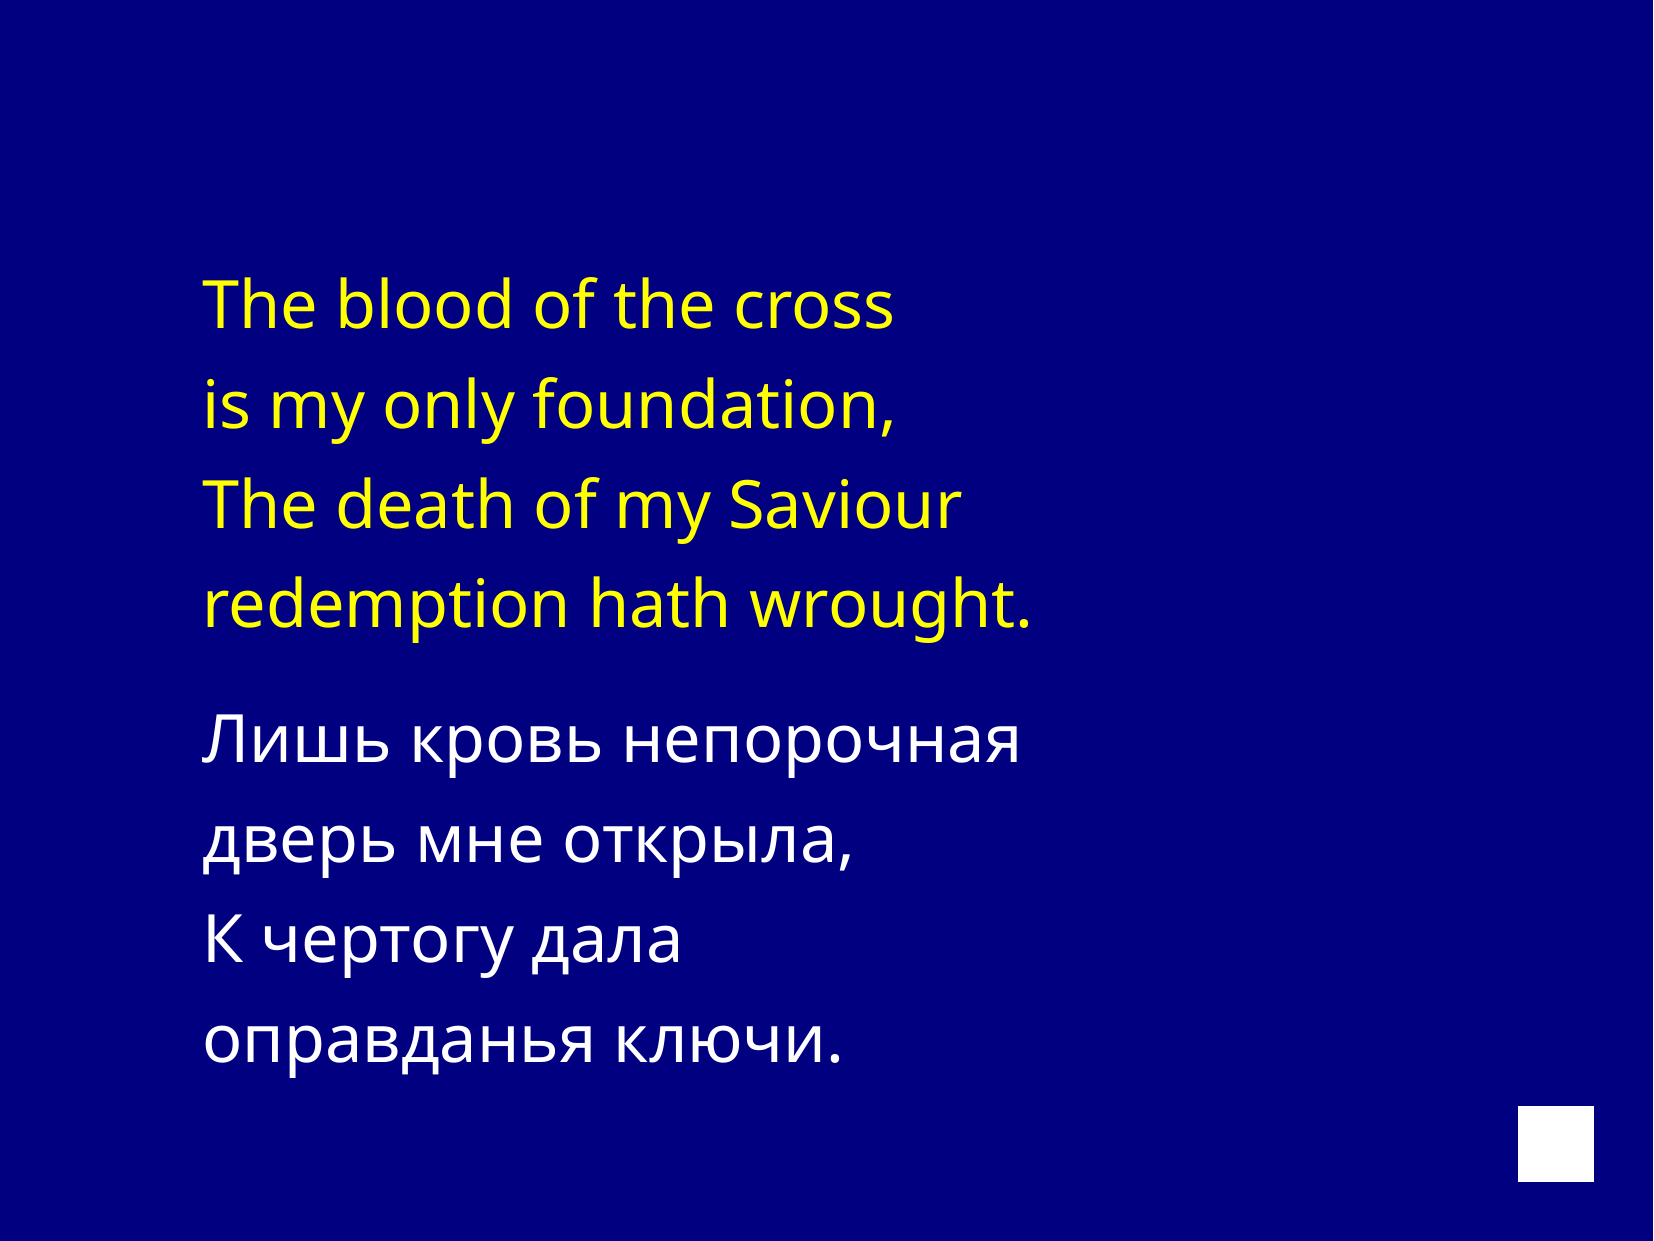

The blood of the cross
	is my only foundation,
	The death of my Saviour
	redemption hath wrought.
	Лишь кровь непорочная
	дверь мне открыла,
	К чертогу дала
	оправданья ключи.